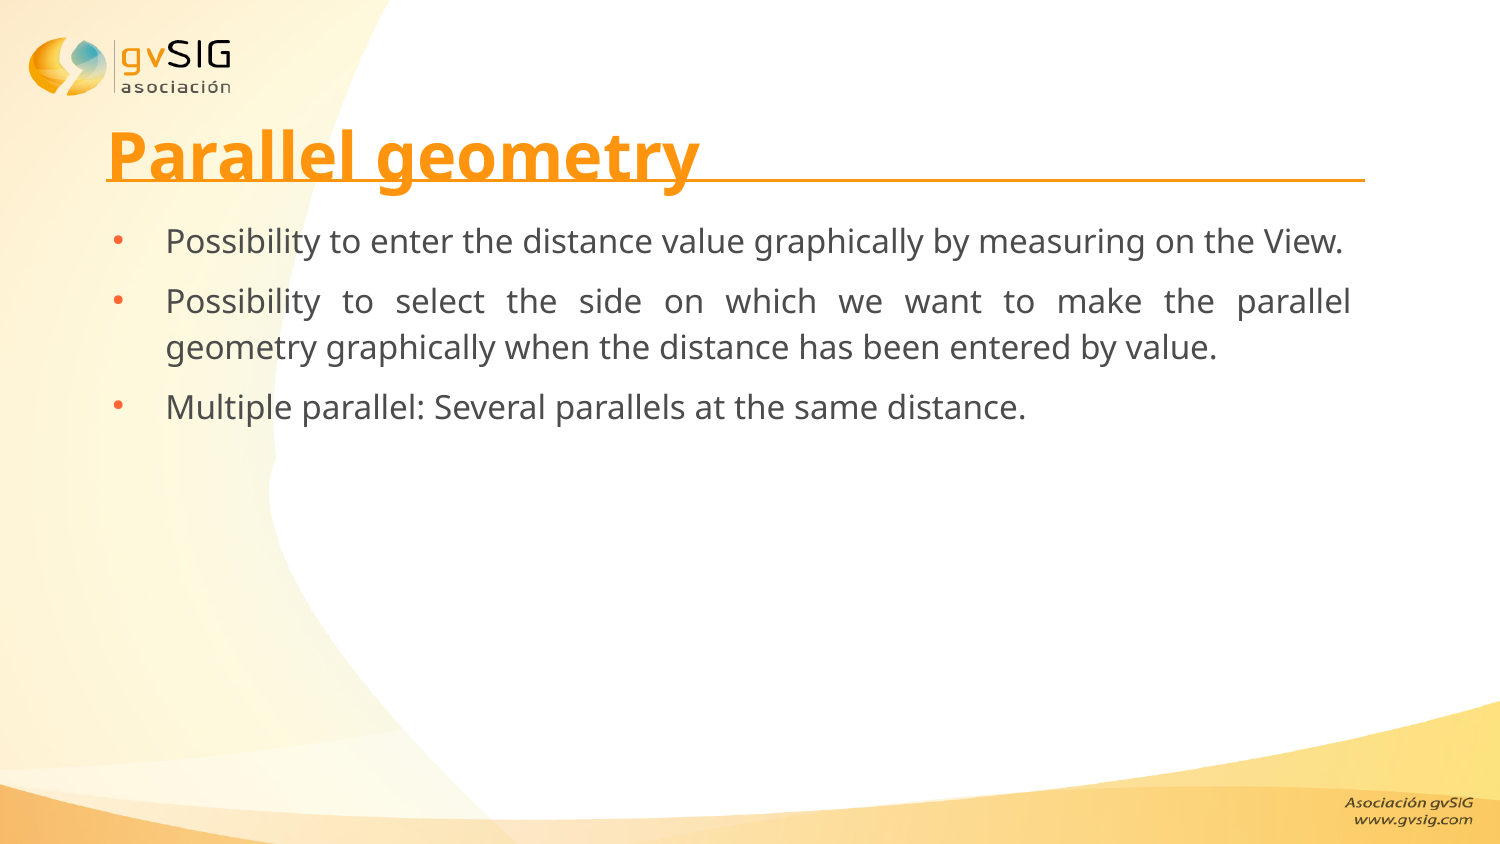

# Parallel geometry
Possibility to enter the distance value graphically by measuring on the View.
Possibility to select the side on which we want to make the parallel geometry graphically when the distance has been entered by value.
Multiple parallel: Several parallels at the same distance.